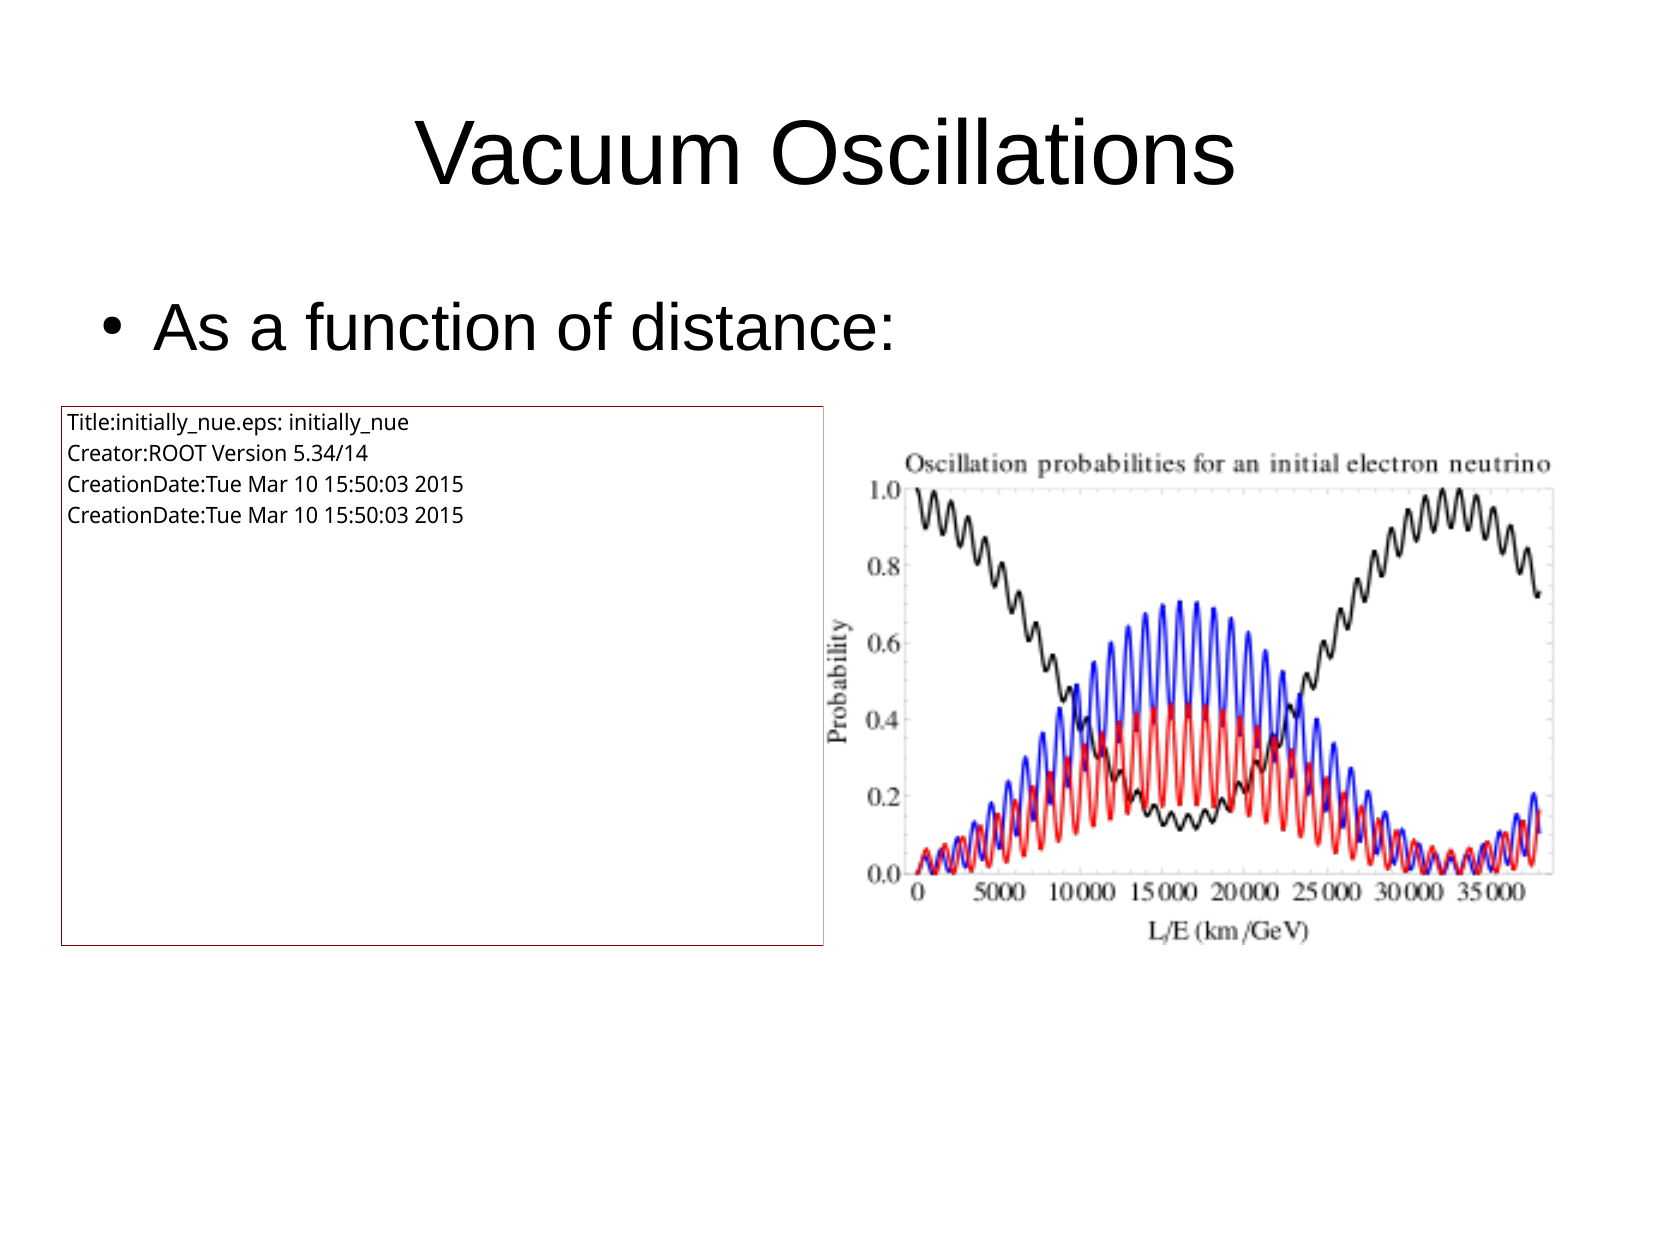

# Vacuum Oscillations
As a function of distance: